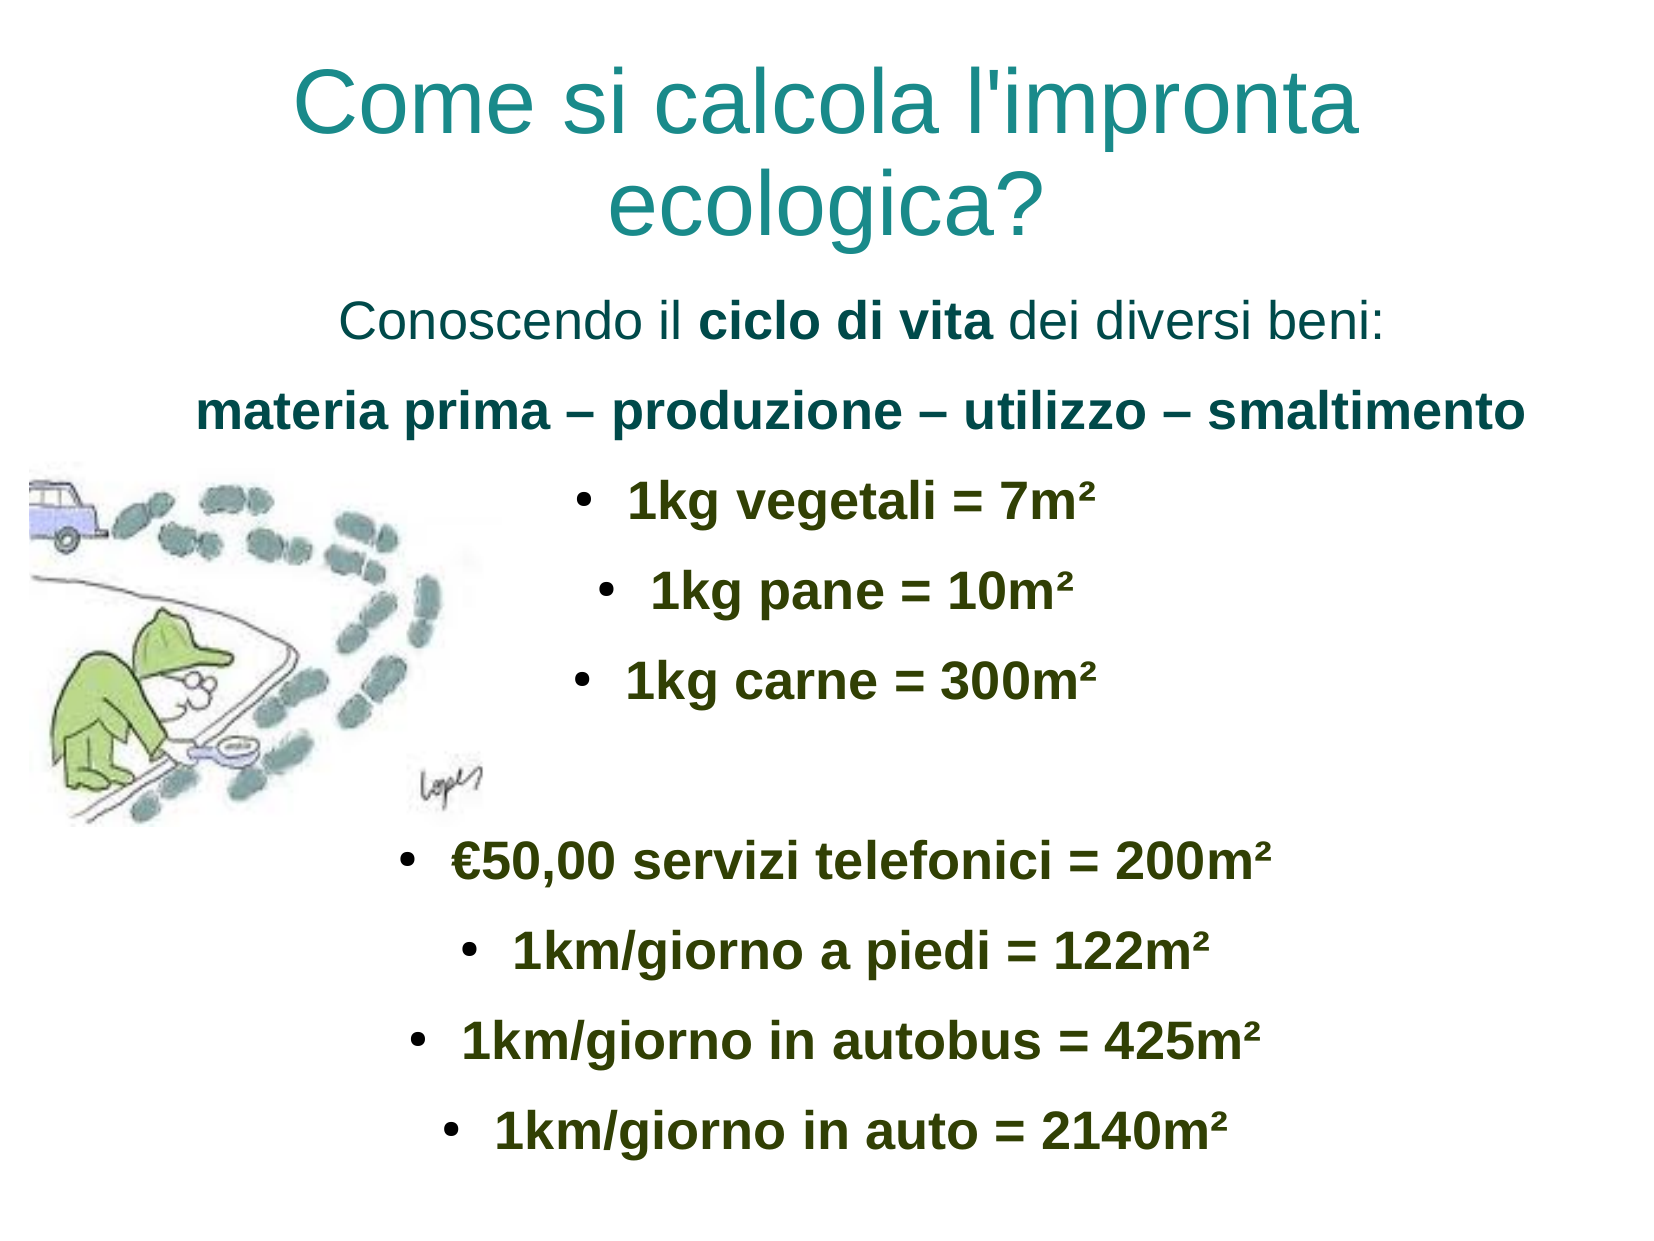

# Come si calcola l'impronta ecologica?
Conoscendo il ciclo di vita dei diversi beni:
materia prima – produzione – utilizzo – smaltimento
1kg vegetali = 7m²
1kg pane = 10m²
1kg carne = 300m²
€50,00 servizi telefonici = 200m²
1km/giorno a piedi = 122m²
1km/giorno in autobus = 425m²
1km/giorno in auto = 2140m²